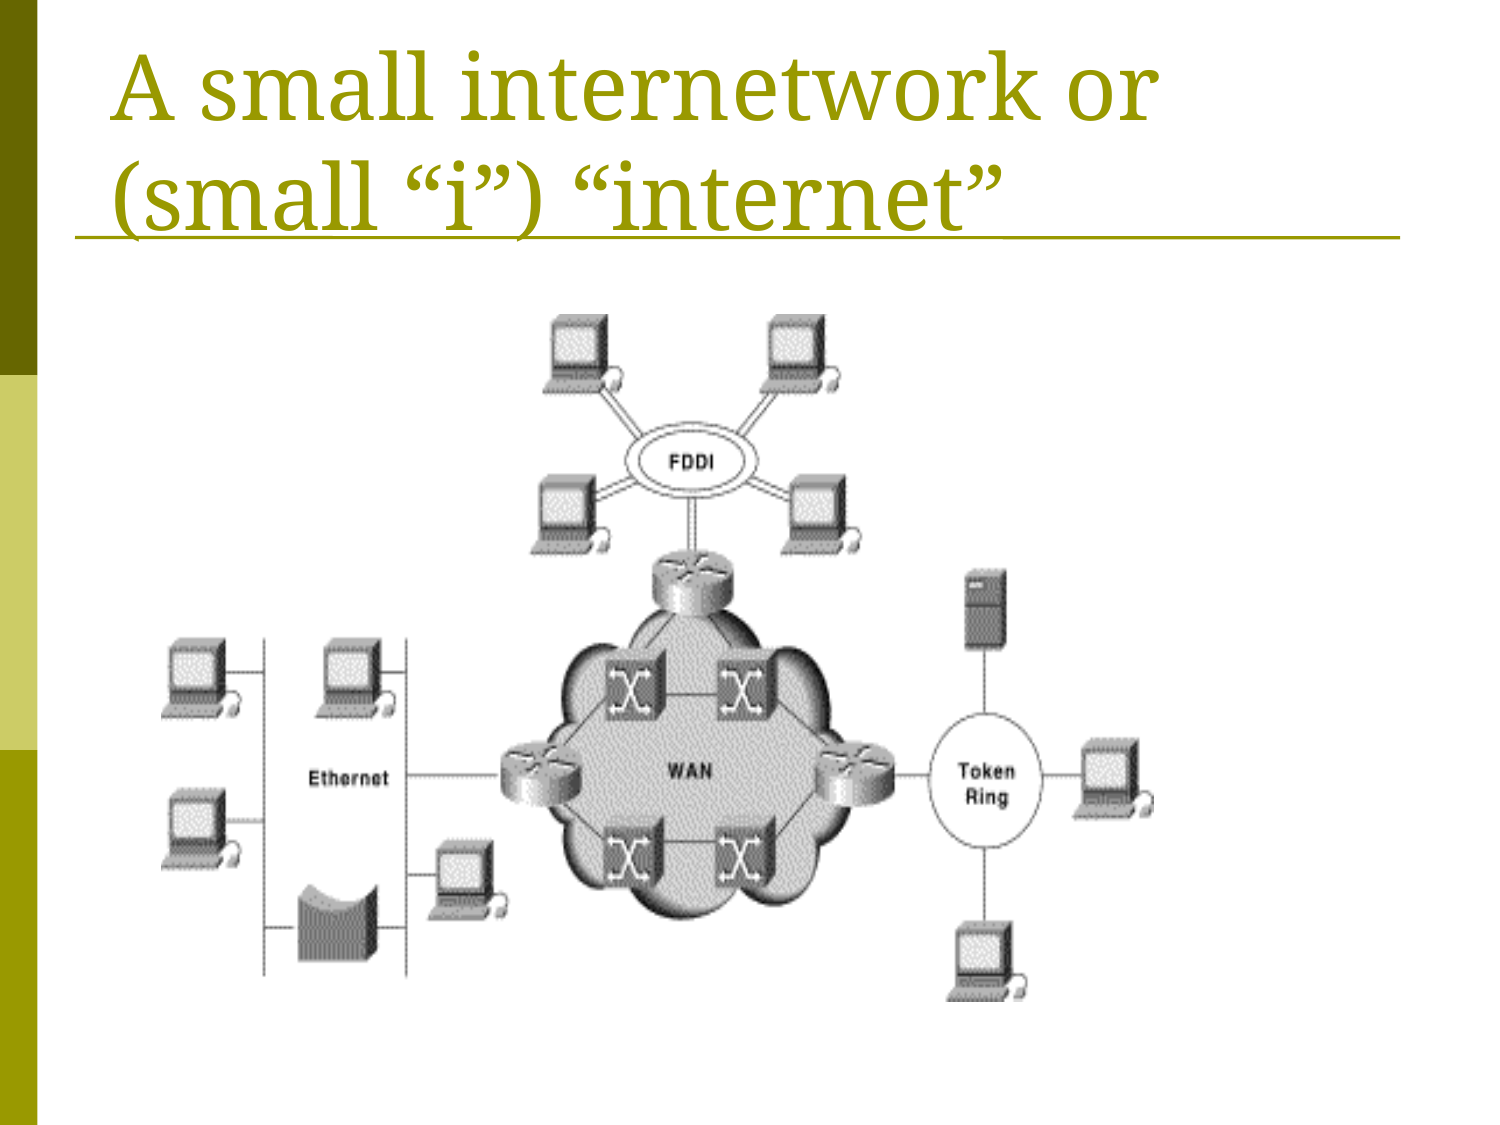

A small internetwork or (small “i”) “internet”